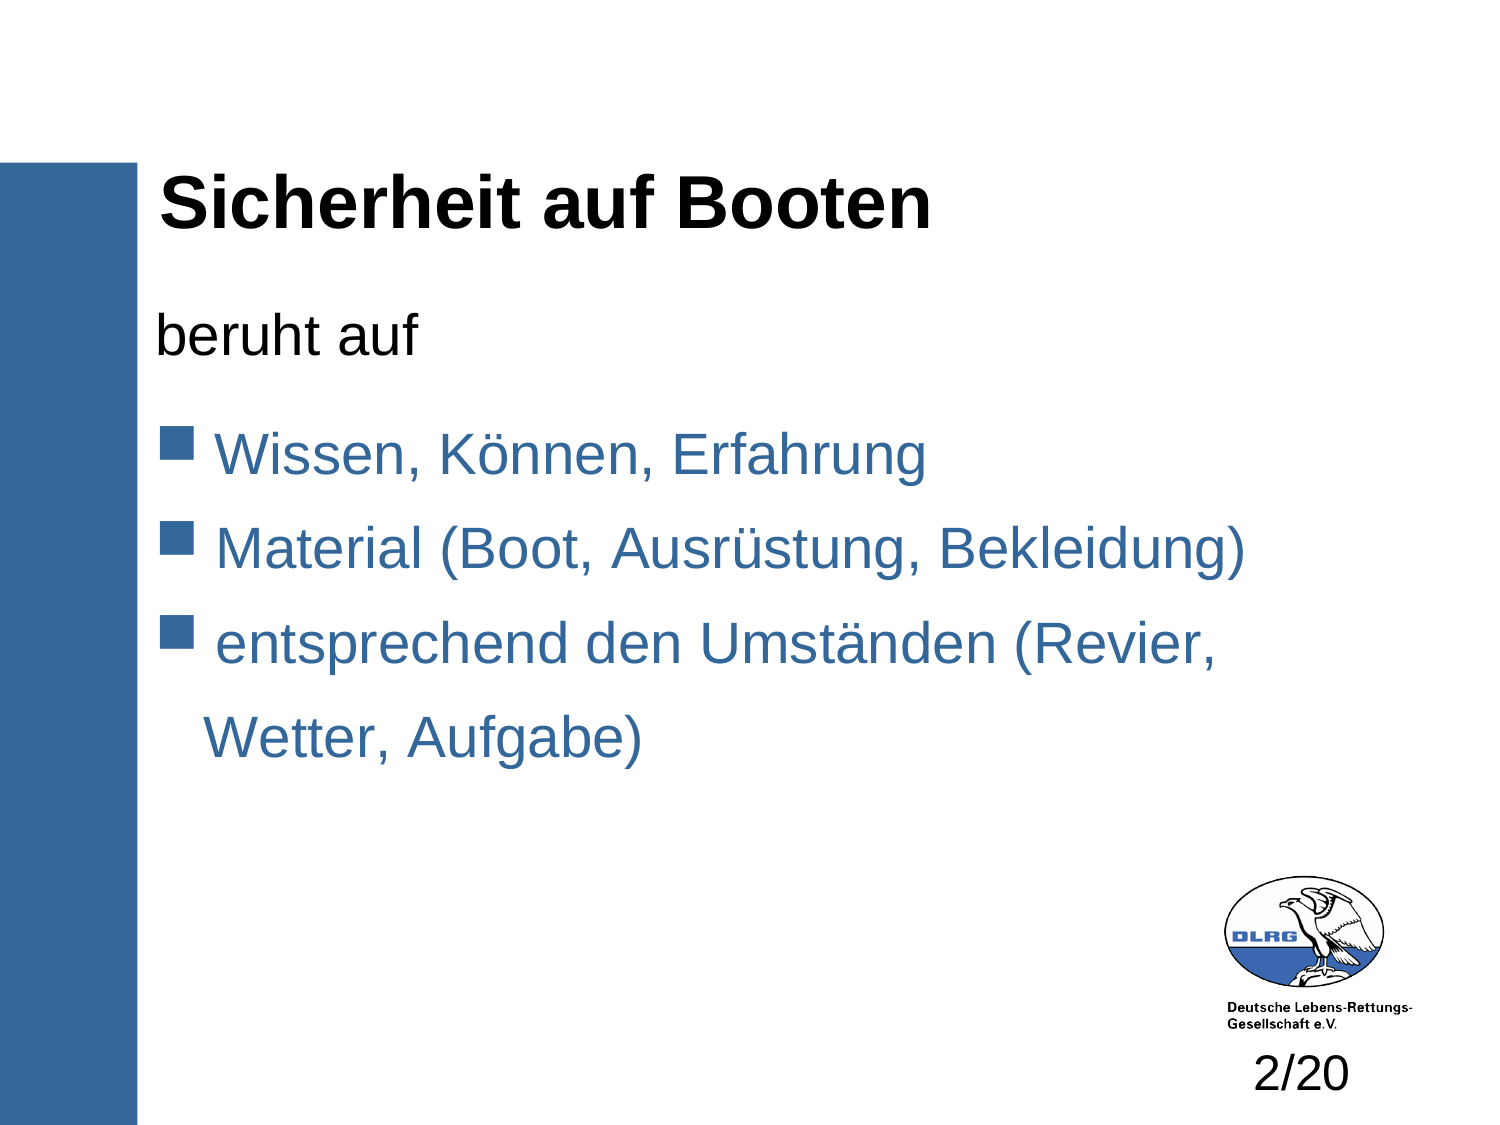

Sicherheit auf Booten
beruht auf
 Wissen, Können, Erfahrung
 Material (Boot, Ausrüstung, Bekleidung)‏
 entsprechend den Umständen (Revier, Wetter, Aufgabe)‏